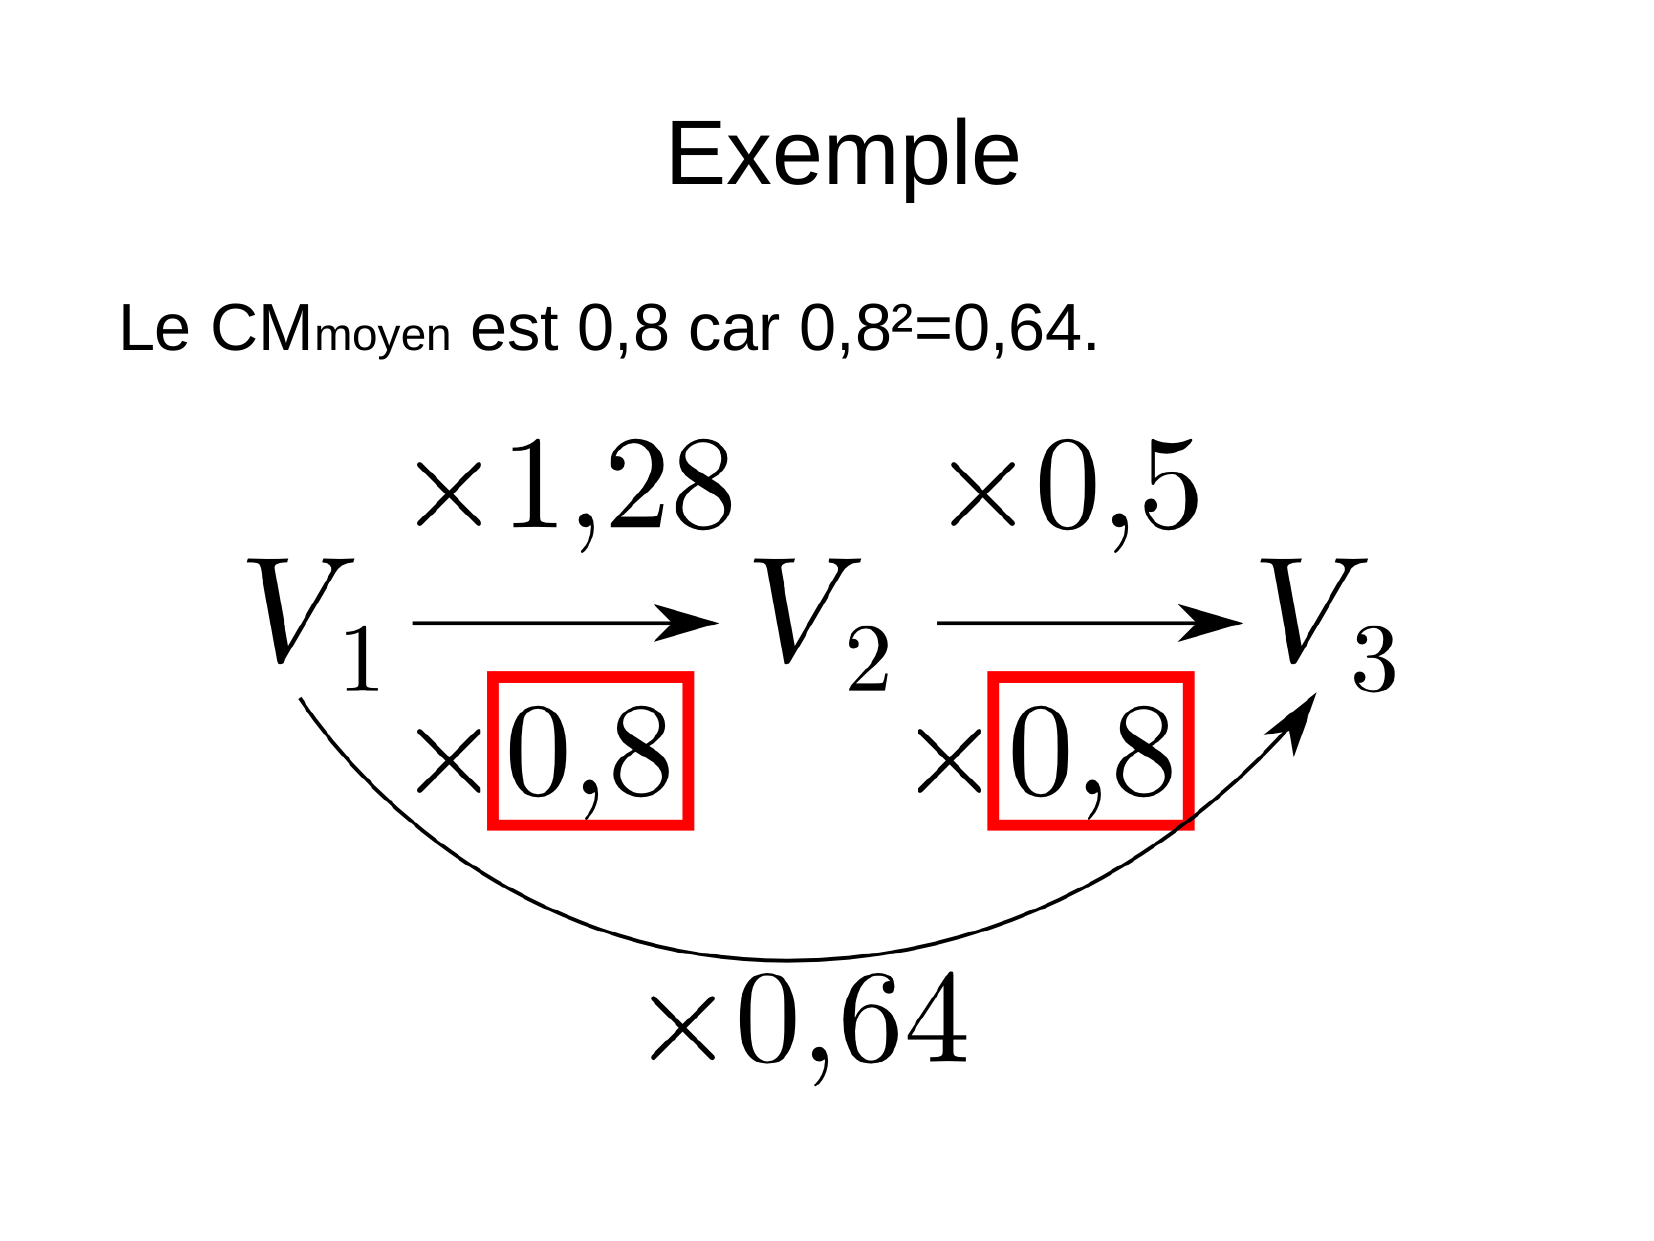

# Exemple
Le CMmoyen est 0,8 car 0,8²=0,64.